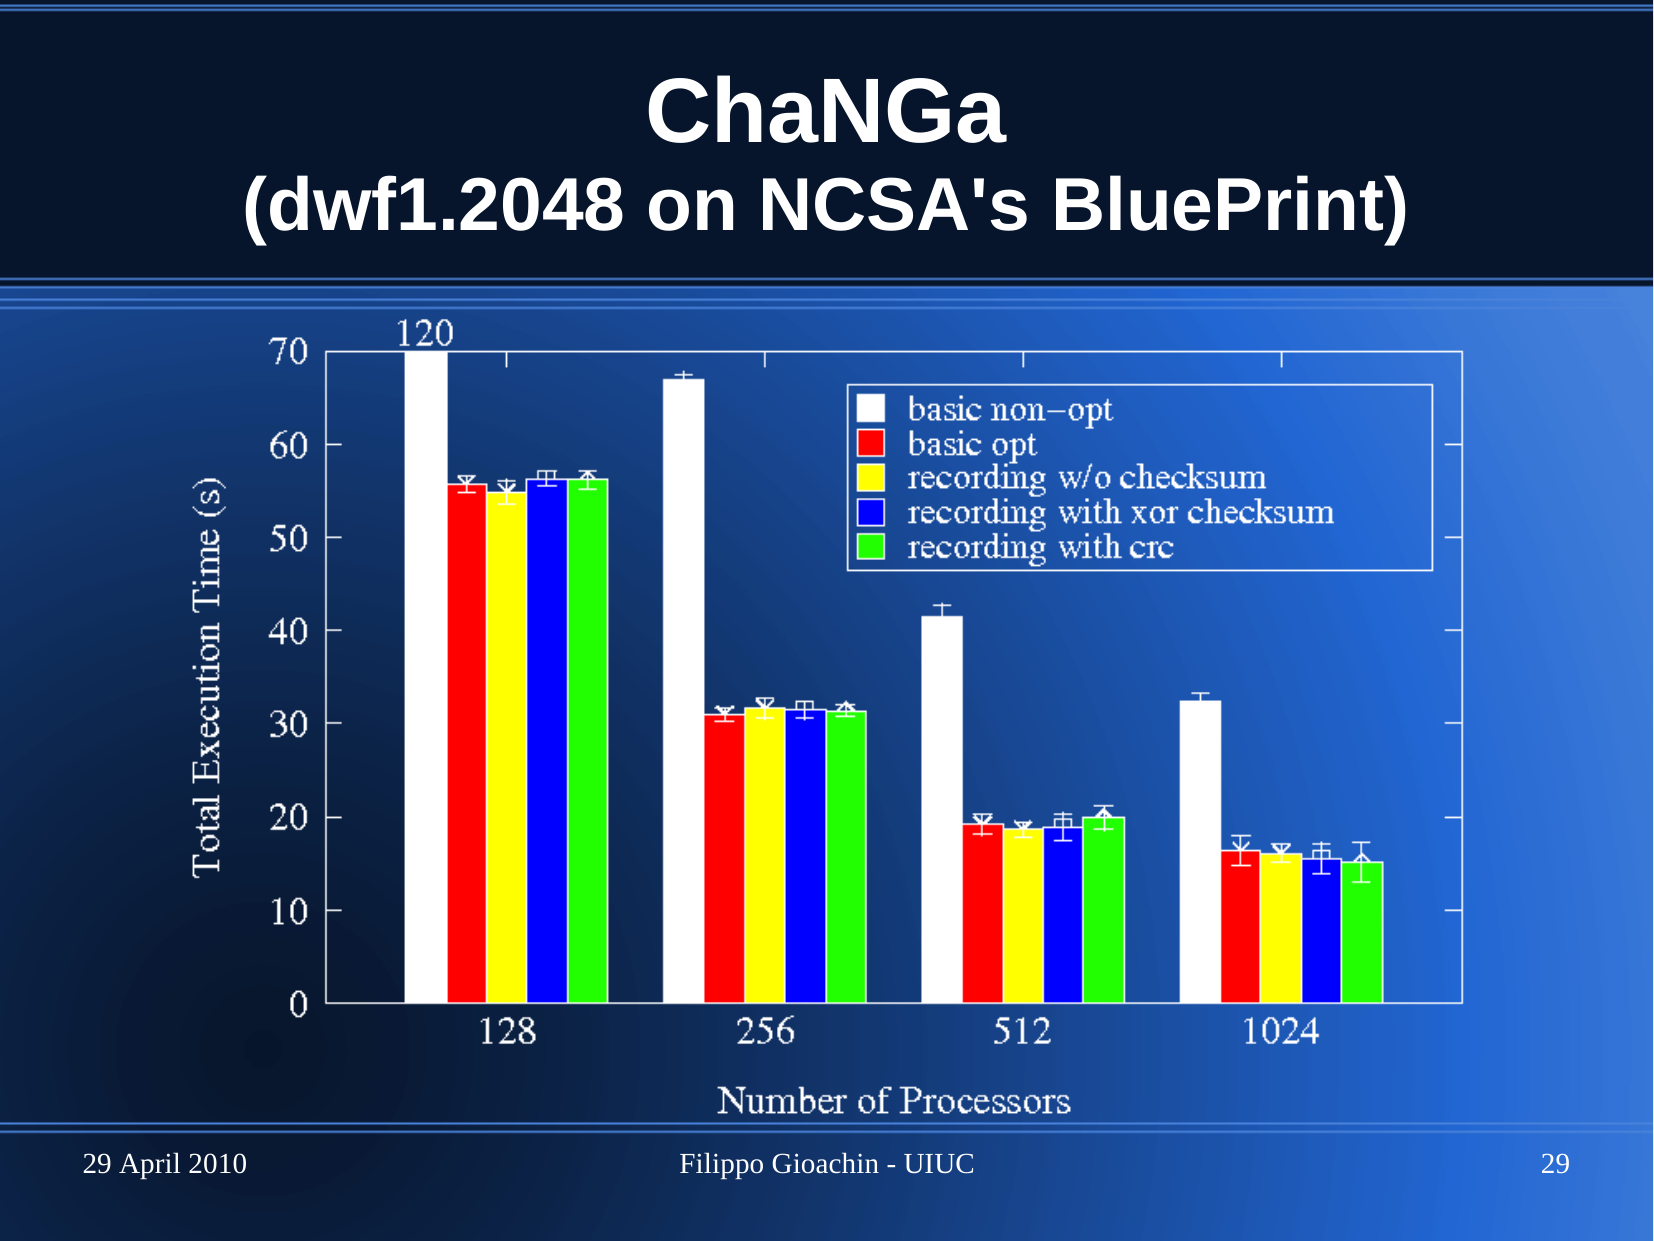

# ChaNGa (dwf1.2048 on NCSA's BluePrint)
29 April 2010
Filippo Gioachin - UIUC
29